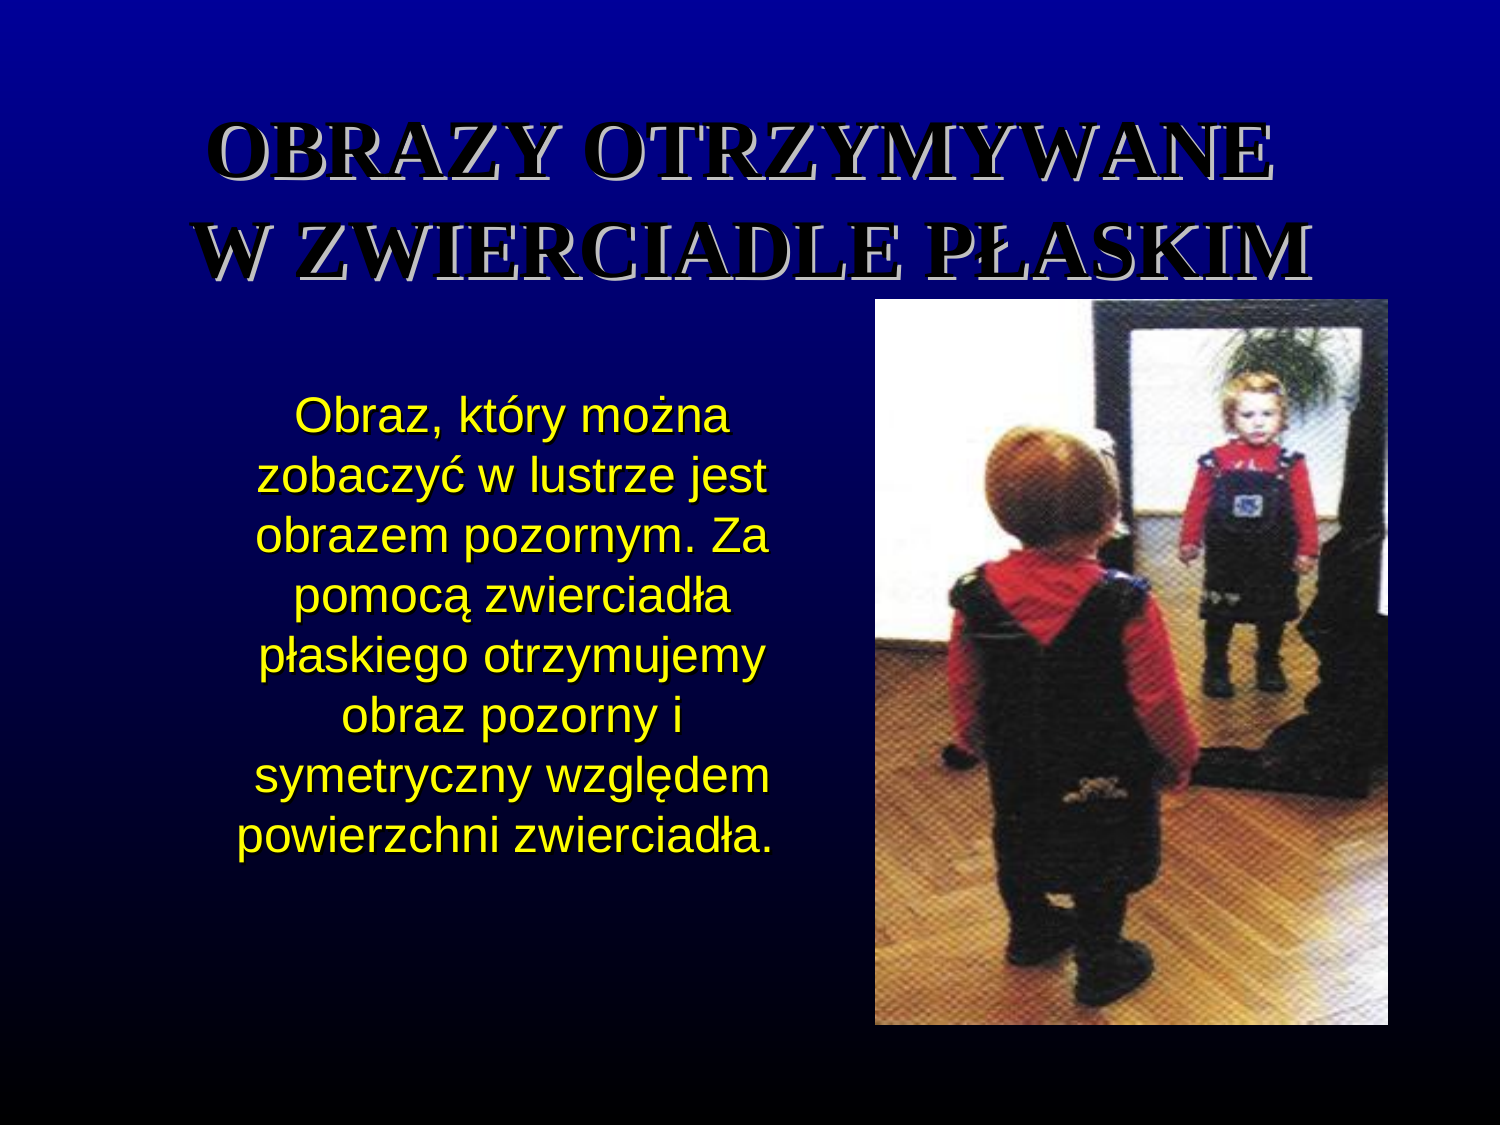

OBRAZY OTRZYMYWANE
W ZWIERCIADLE PŁASKIM
Obraz, który można zobaczyć w lustrze jest obrazem pozornym. Za pomocą zwierciadła płaskiego otrzymujemy obraz pozorny i symetryczny względem powierzchni zwierciadła.